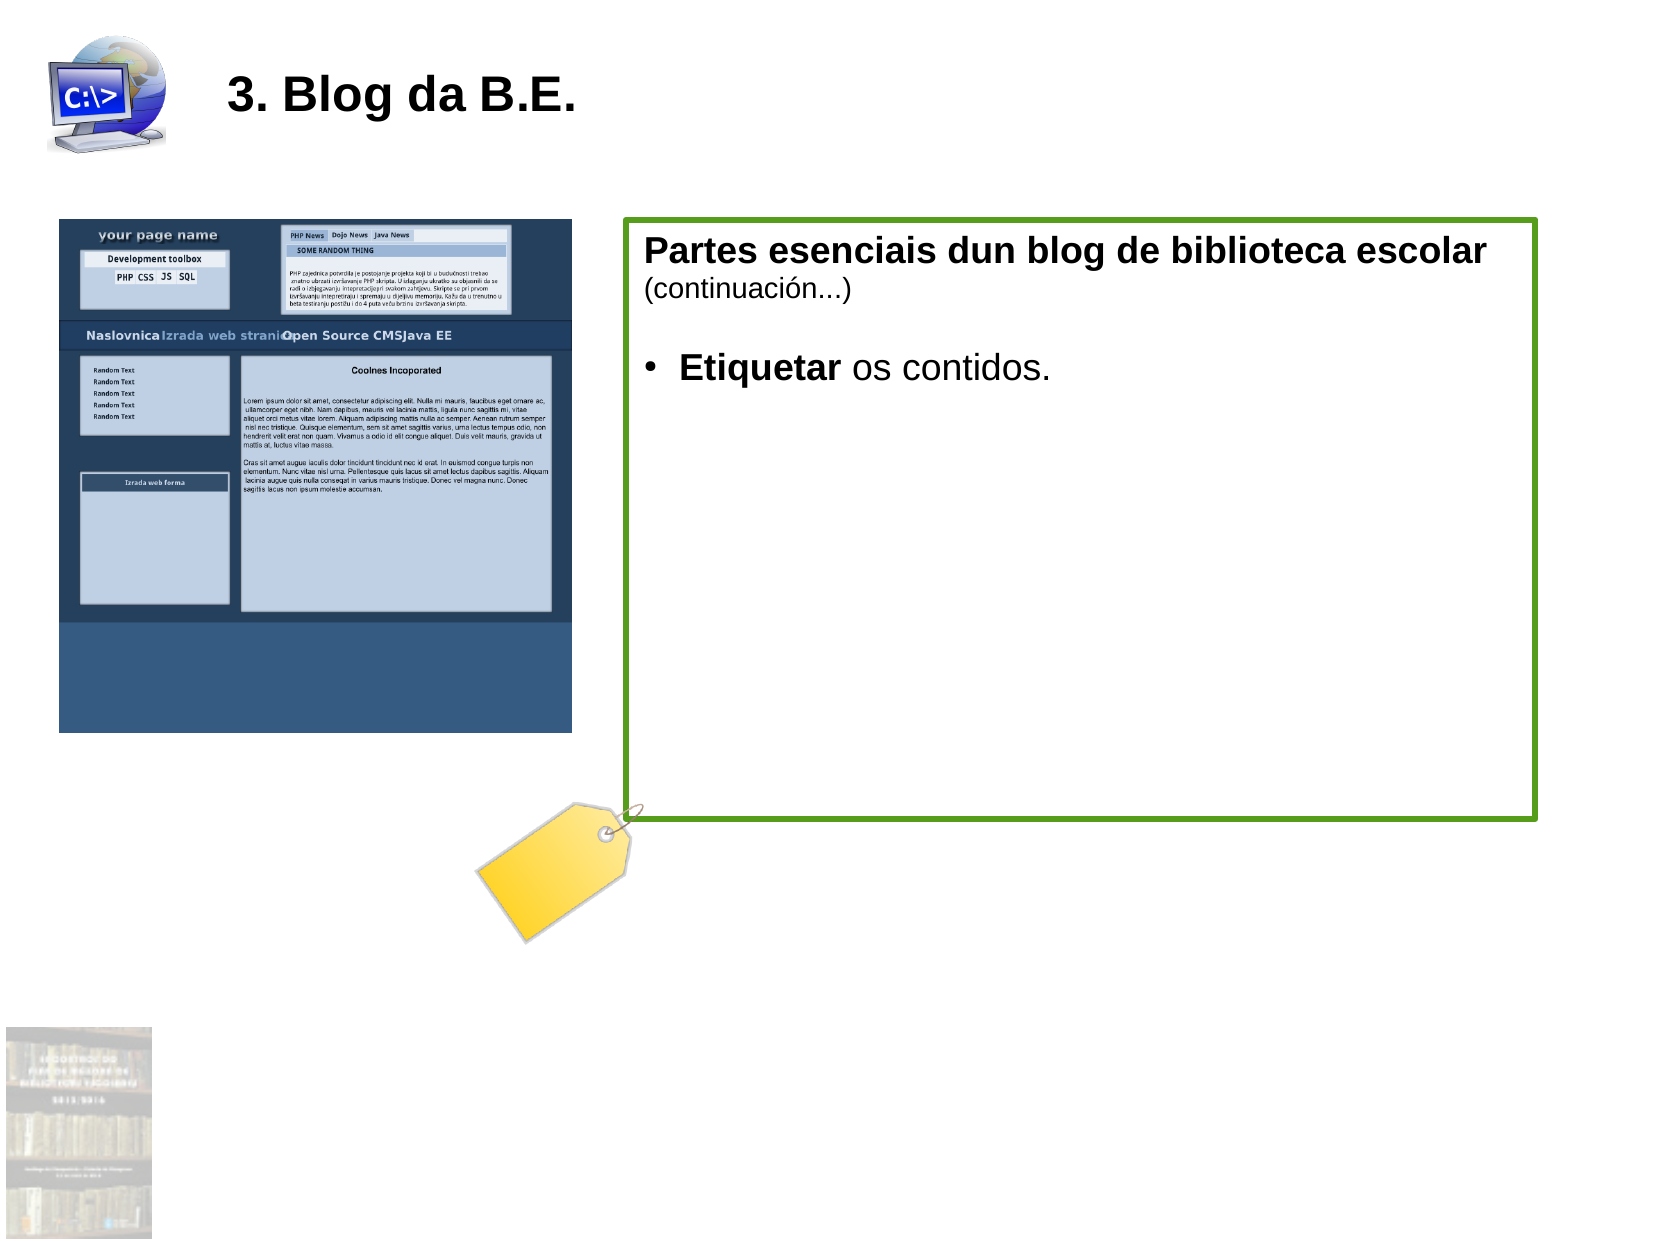

3. Blog da B.E.
Partes esenciais dun blog de biblioteca escolar
(continuación...)
Etiquetar os contidos.